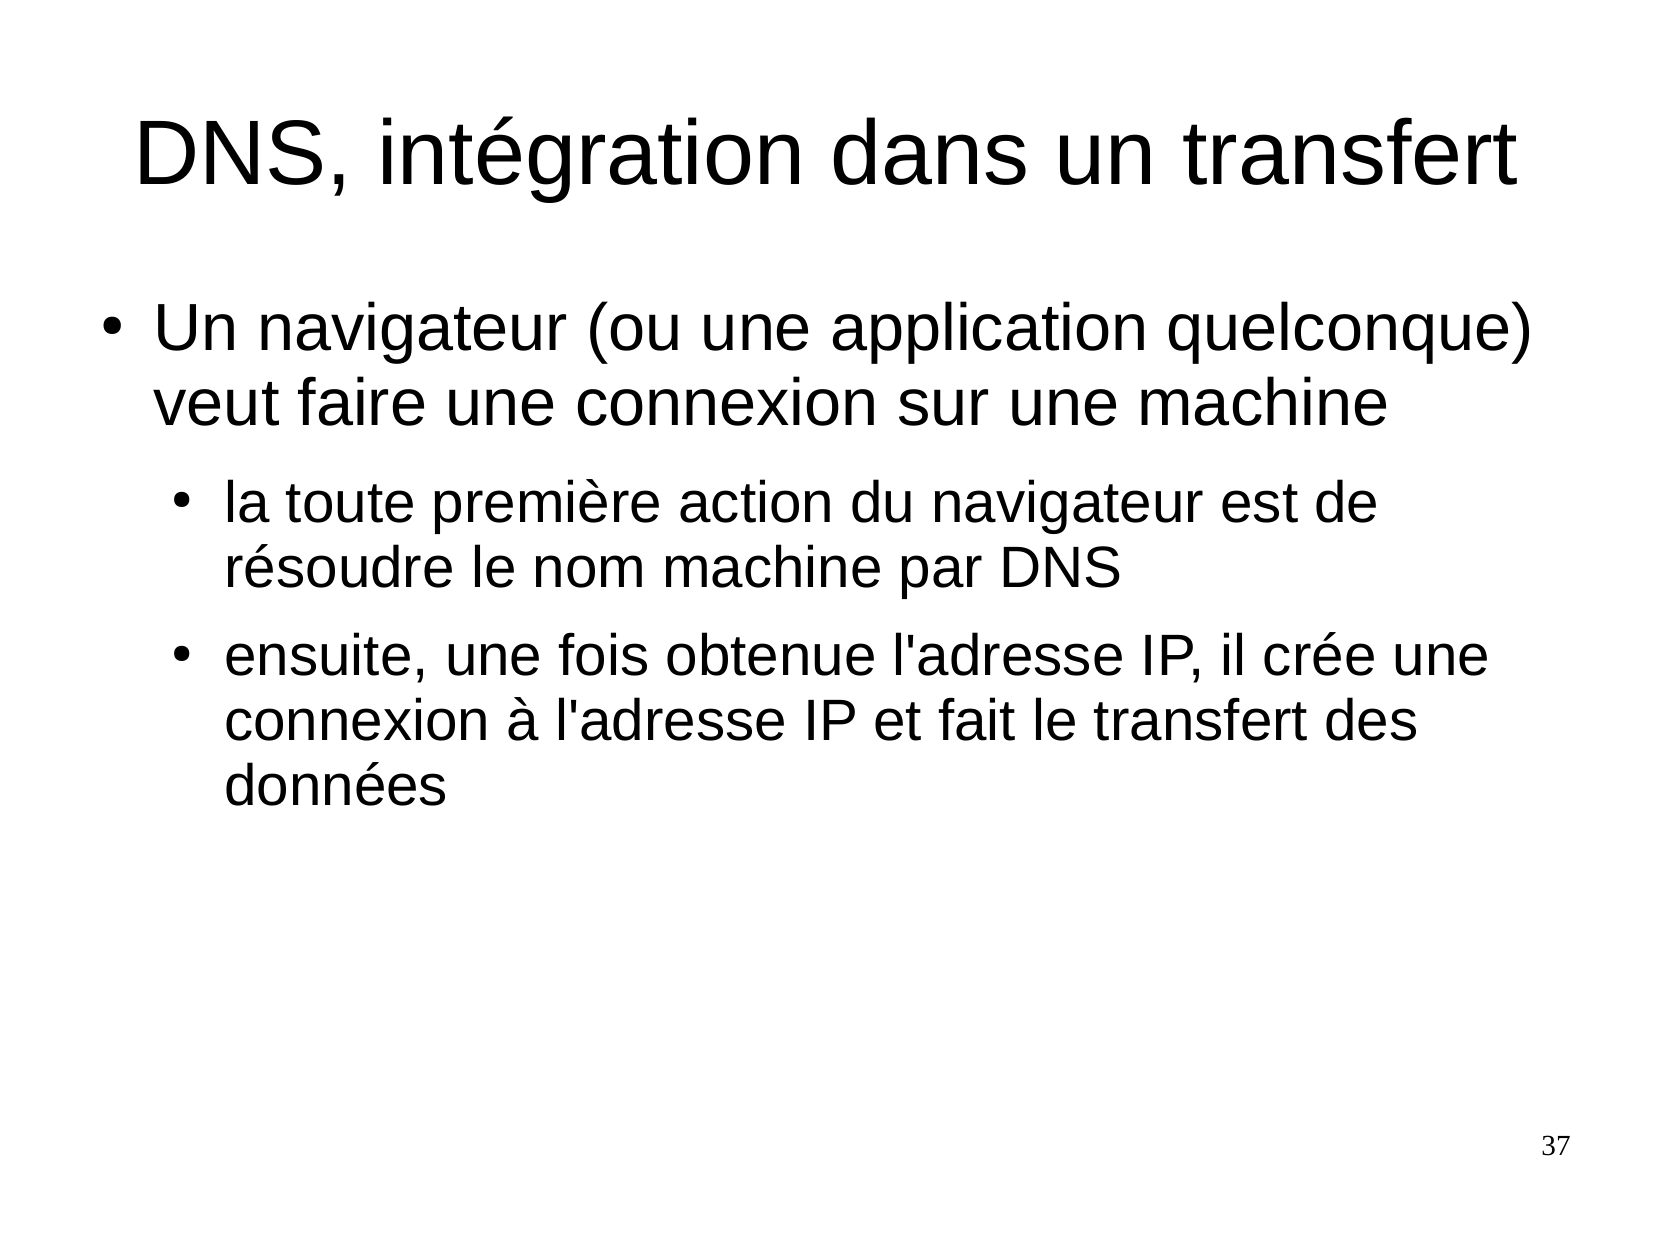

# DNS, intégration dans un transfert
Un navigateur (ou une application quelconque) veut faire une connexion sur une machine
la toute première action du navigateur est de résoudre le nom machine par DNS
ensuite, une fois obtenue l'adresse IP, il crée une connexion à l'adresse IP et fait le transfert des données
37